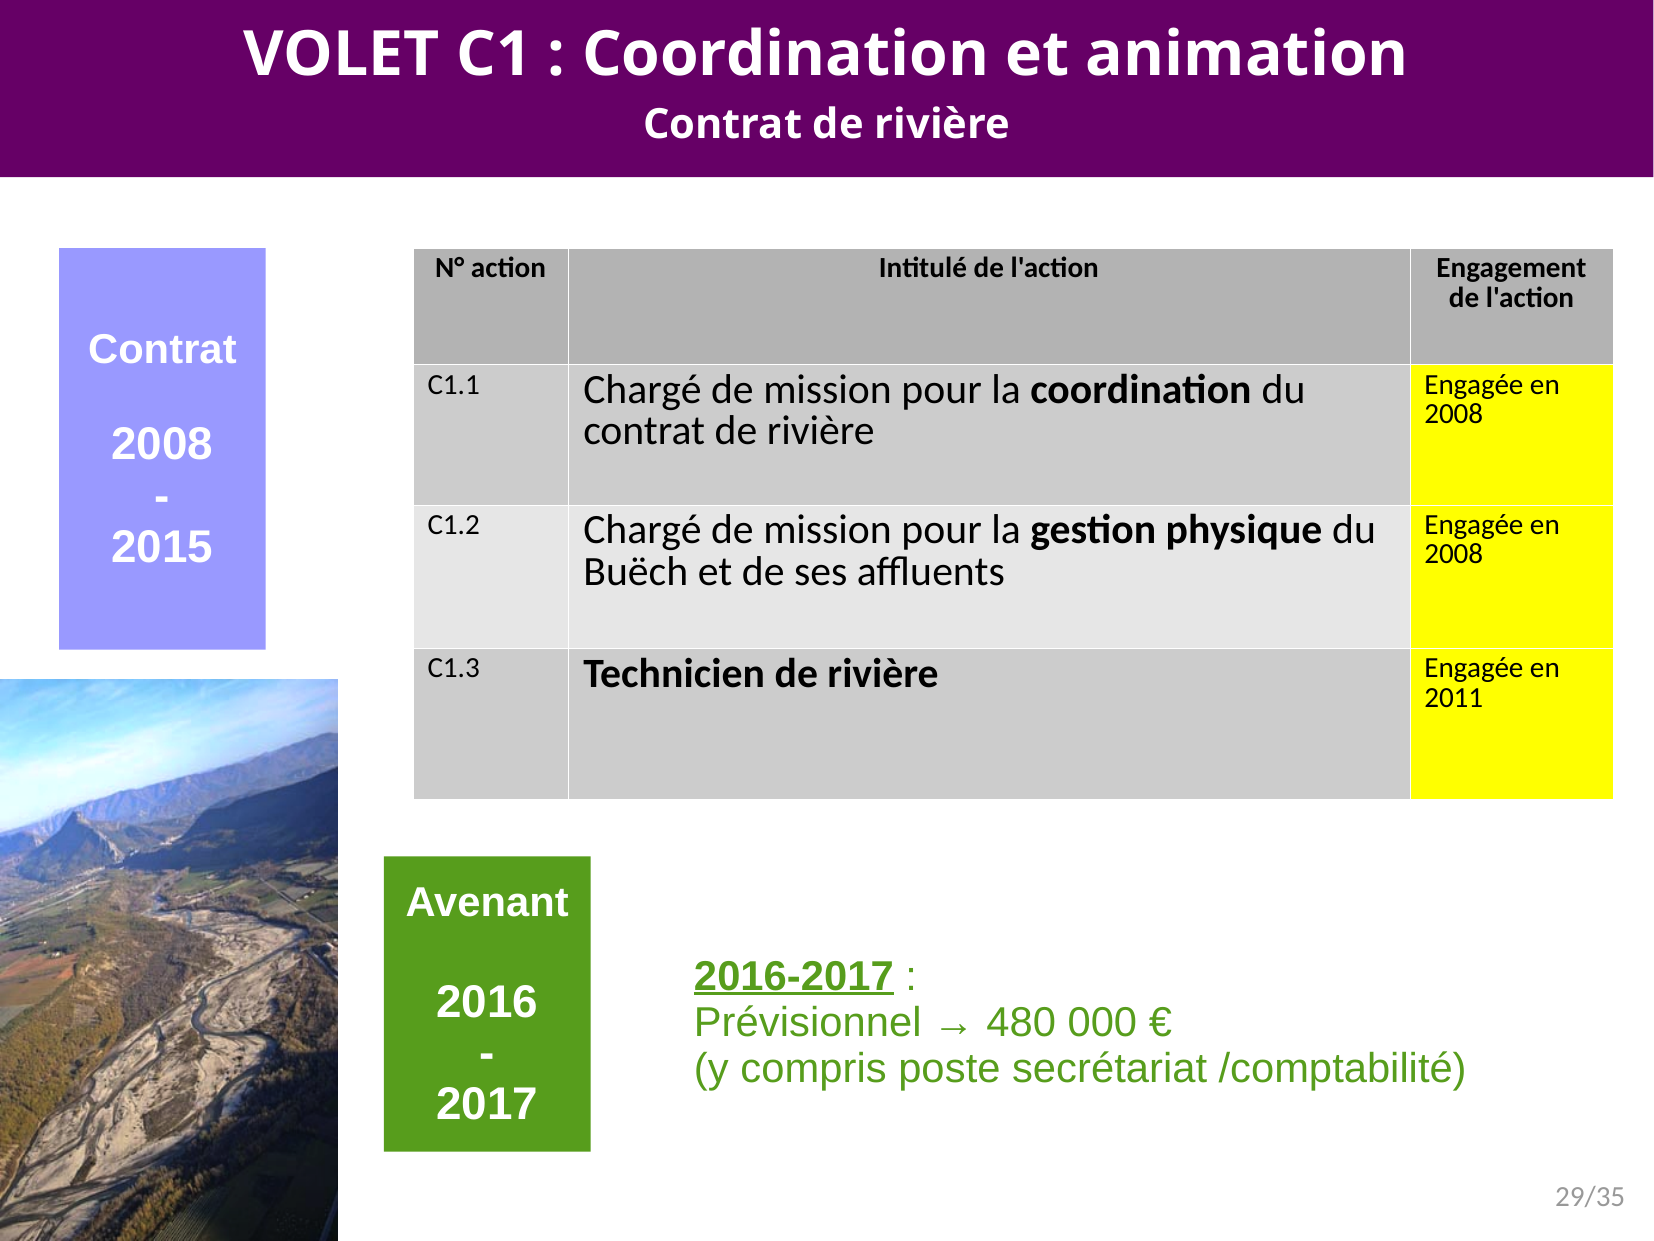

VOLET C1 : Coordination et animation
Contrat de rivière
Contrat
2008
-
2015
| N° action | Intitulé de l'action | Engagement de l'action |
| --- | --- | --- |
| C1.1 | Chargé de mission pour la coordination du contrat de rivière | Engagée en 2008 |
| C1.2 | Chargé de mission pour la gestion physique du Buëch et de ses affluents | Engagée en 2008 |
| C1.3 | Technicien de rivière | Engagée en 2011 |
Avenant
2016
-
2017
2016-2017 :
Prévisionnel → 480 000 €
(y compris poste secrétariat /comptabilité)
29